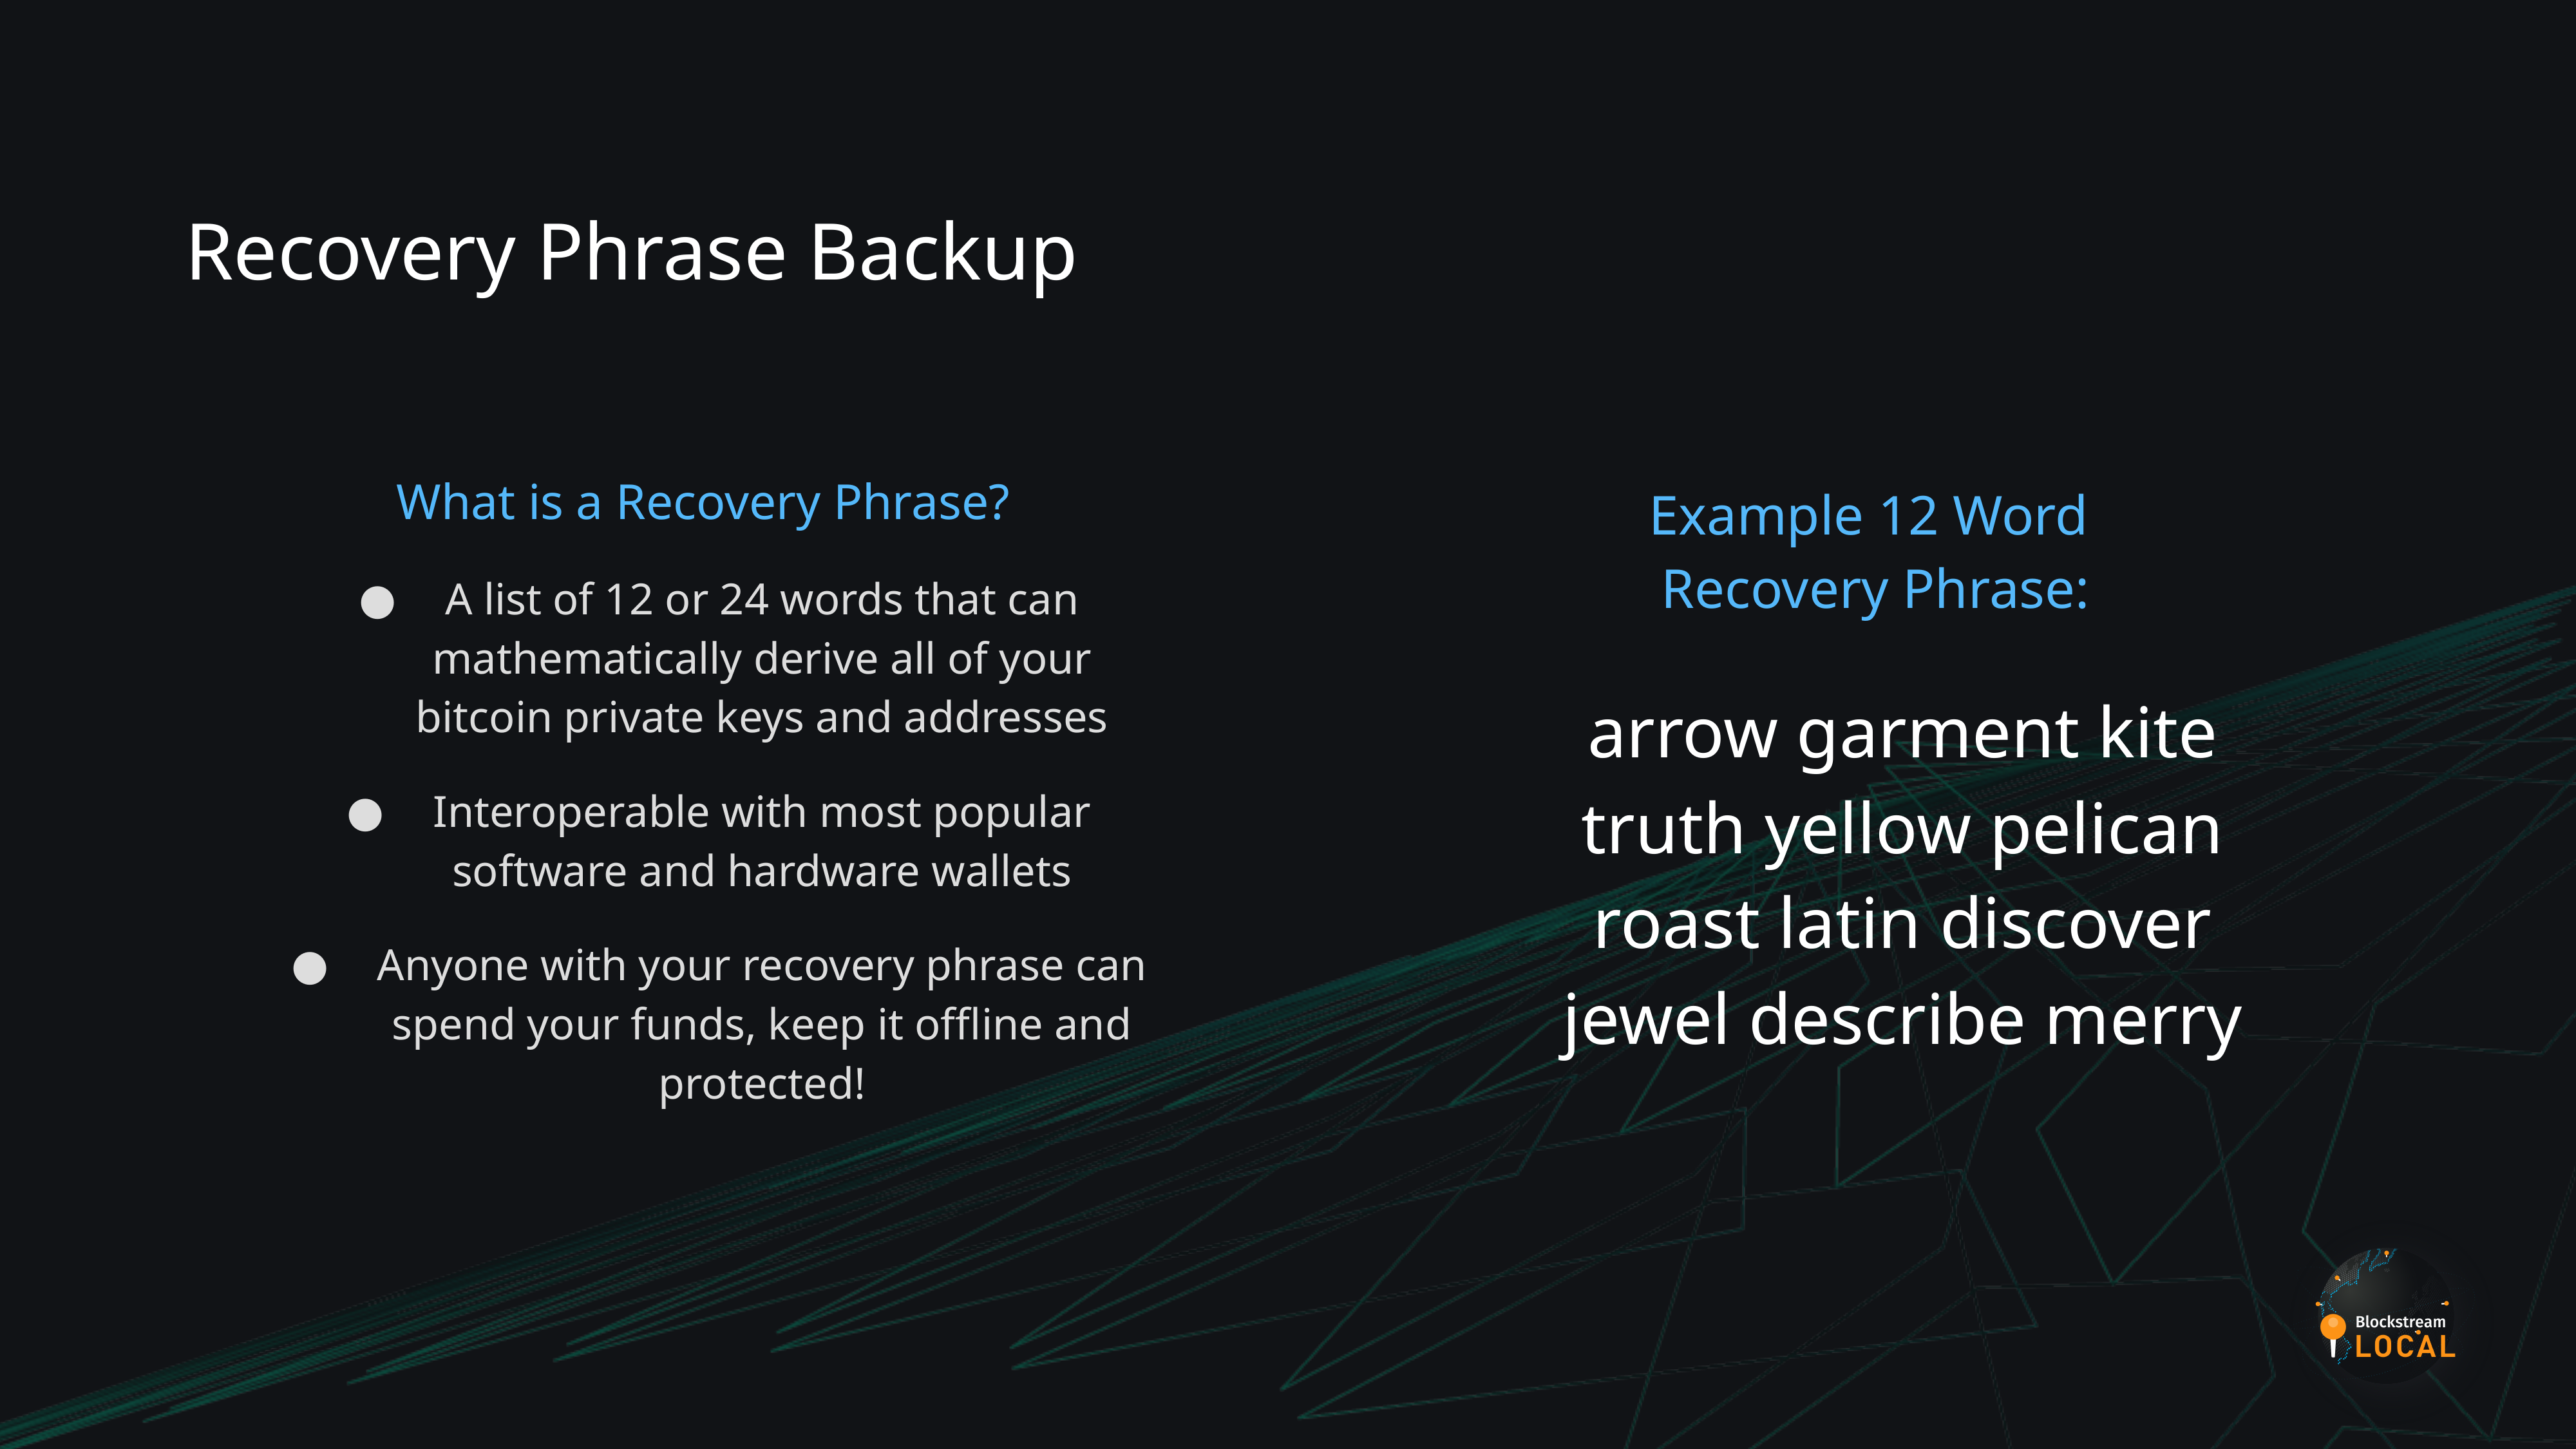

# Recovery Phrase Backup
What is a Recovery Phrase?
A list of 12 or 24 words that can mathematically derive all of your bitcoin private keys and addresses
Interoperable with most popular software and hardware wallets
Anyone with your recovery phrase can spend your funds, keep it offline and protected!
Example 12 Word
Recovery Phrase:
arrow garment kite truth yellow pelican roast latin discover jewel describe merry